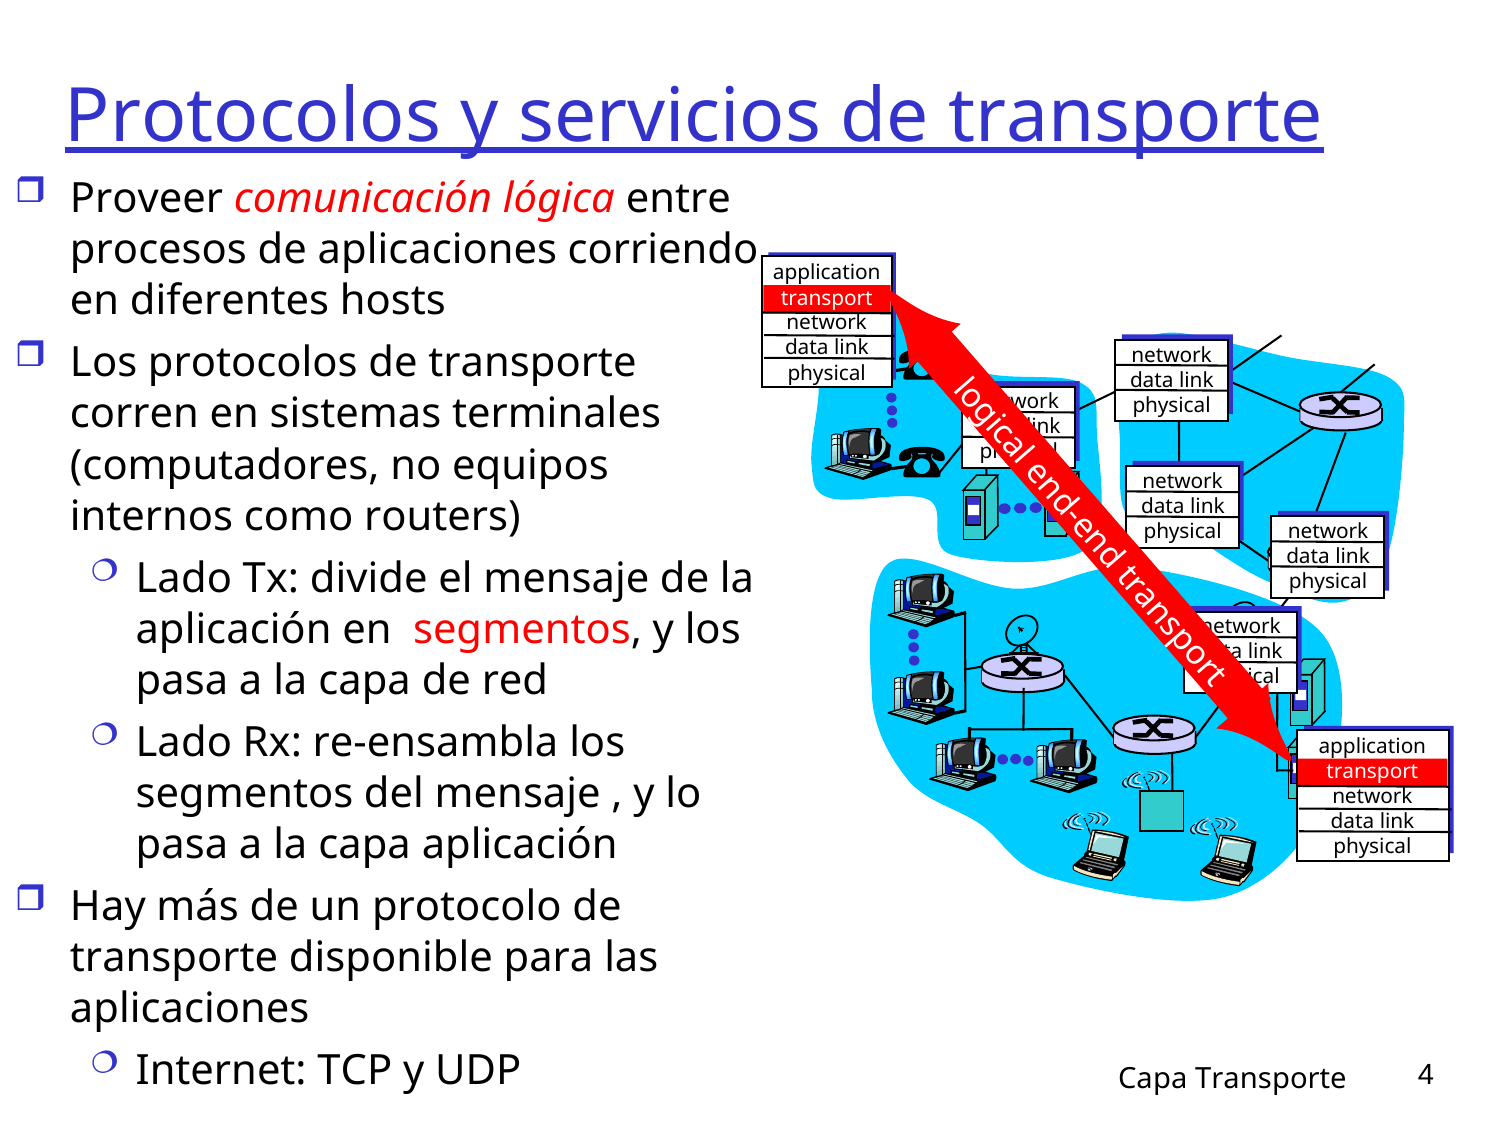

# Protocolos y servicios de transporte
Proveer comunicación lógica entre procesos de aplicaciones corriendo en diferentes hosts
Los protocolos de transporte corren en sistemas terminales (computadores, no equipos internos como routers)
Lado Tx: divide el mensaje de la aplicación en segmentos, y los pasa a la capa de red
Lado Rx: re-ensambla los segmentos del mensaje , y lo pasa a la capa aplicación
Hay más de un protocolo de transporte disponible para las aplicaciones
Internet: TCP y UDP
application
transport
network
data link
physical
logical end-end transport
network
data link
physical
network
data link
physical
network
data link
physical
network
data link
physical
network
data link
physical
application
transport
network
data link
physical
4